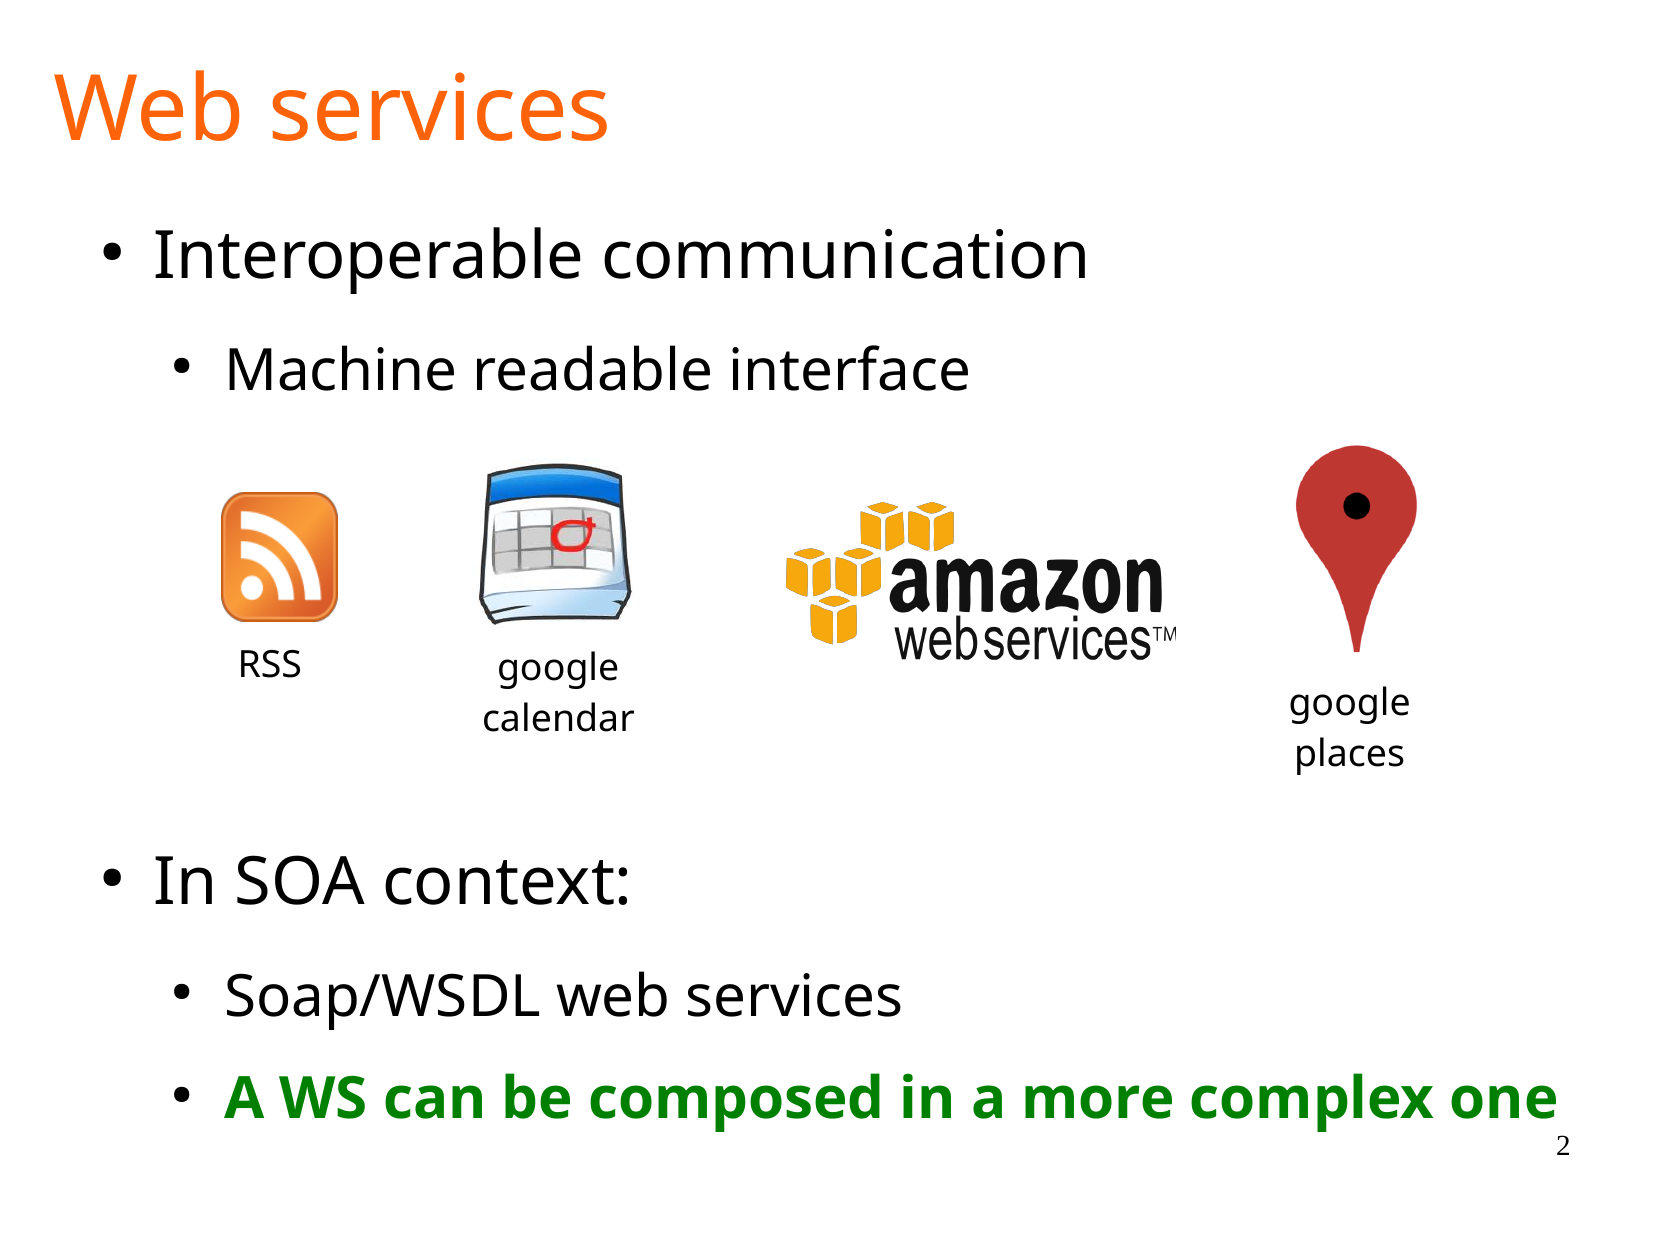

# Web services
Interoperable communication
Machine readable interface
RSS
google
calendar
google
places
In SOA context:
Soap/WSDL web services
A WS can be composed in a more complex one
2